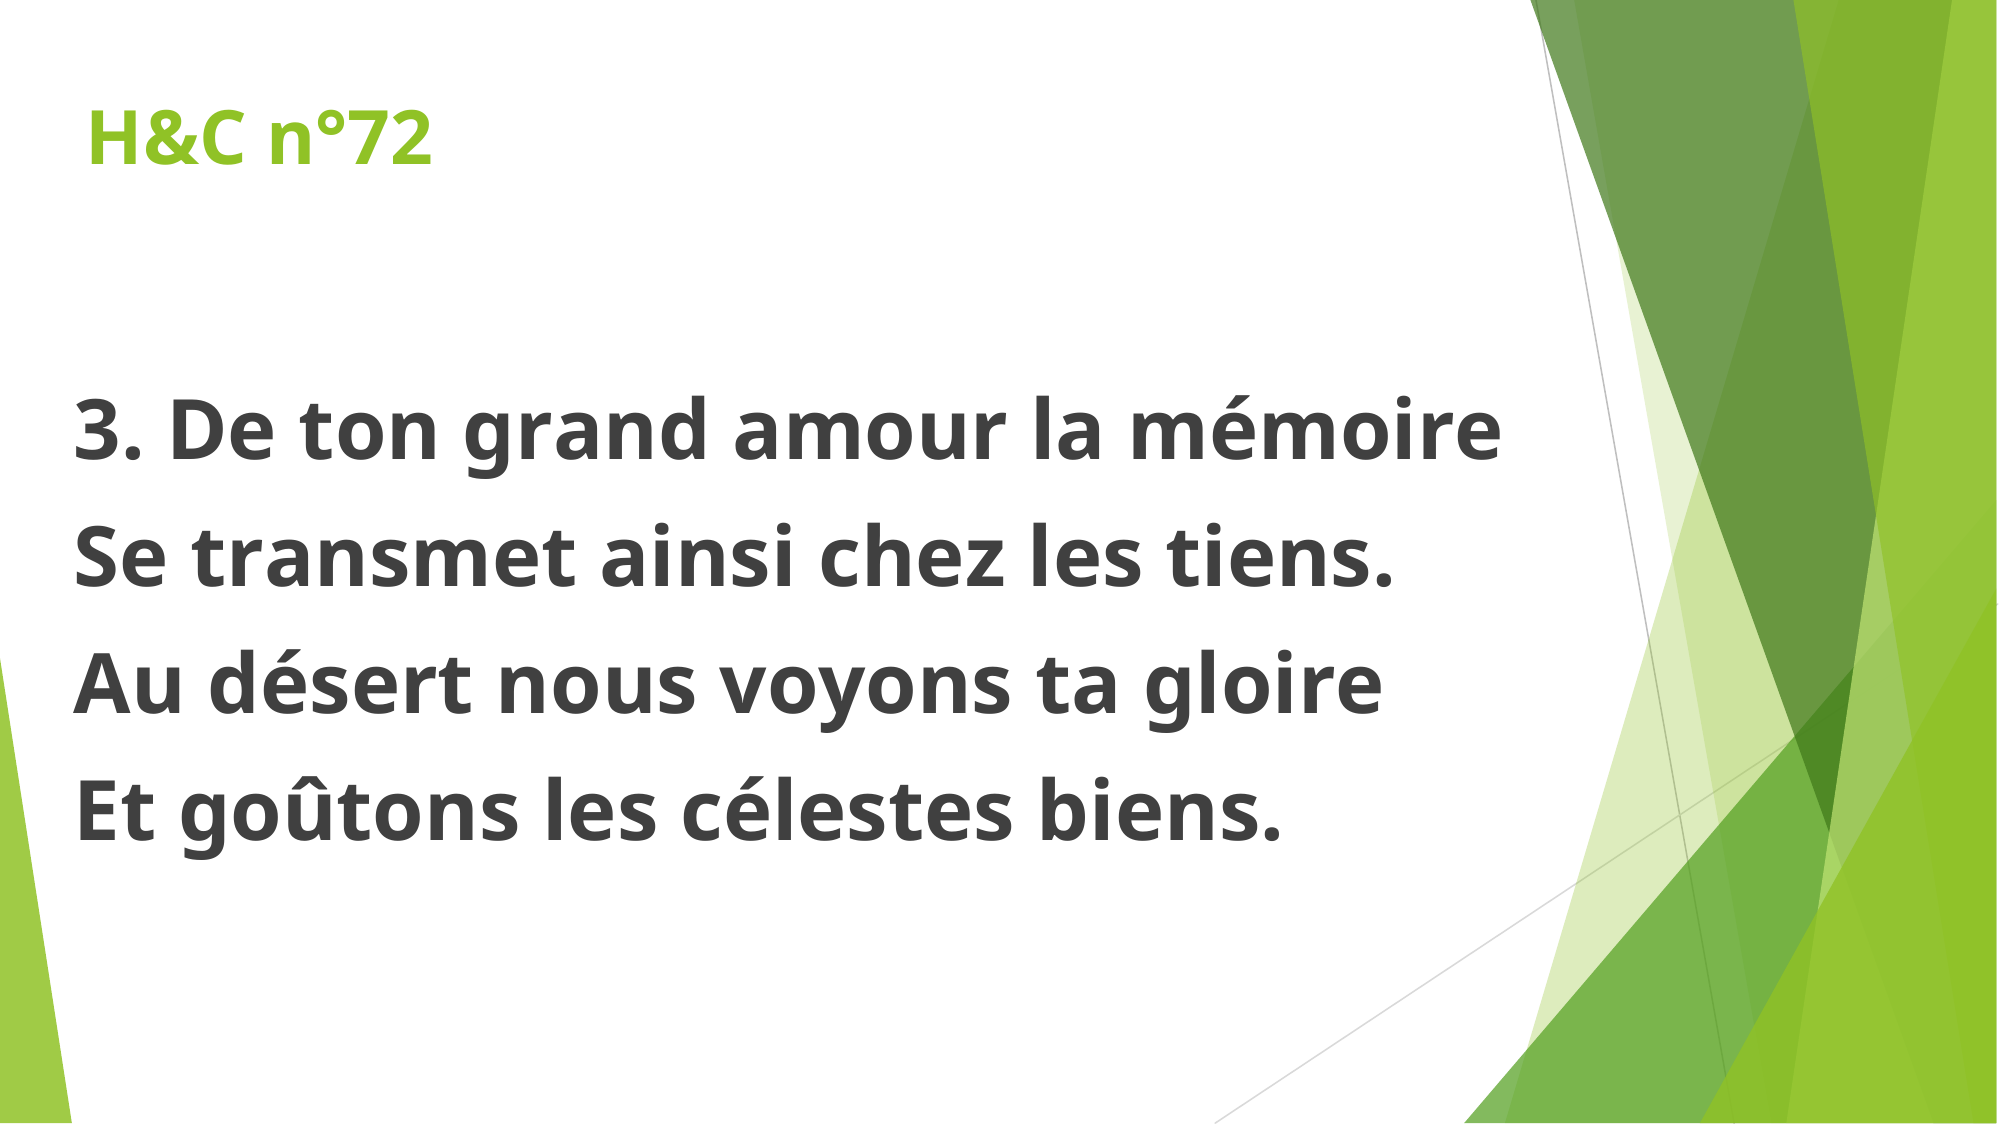

H&C n°72
3. De ton grand amour la mémoire
Se transmet ainsi chez les tiens.
Au désert nous voyons ta gloire
Et goûtons les célestes biens.